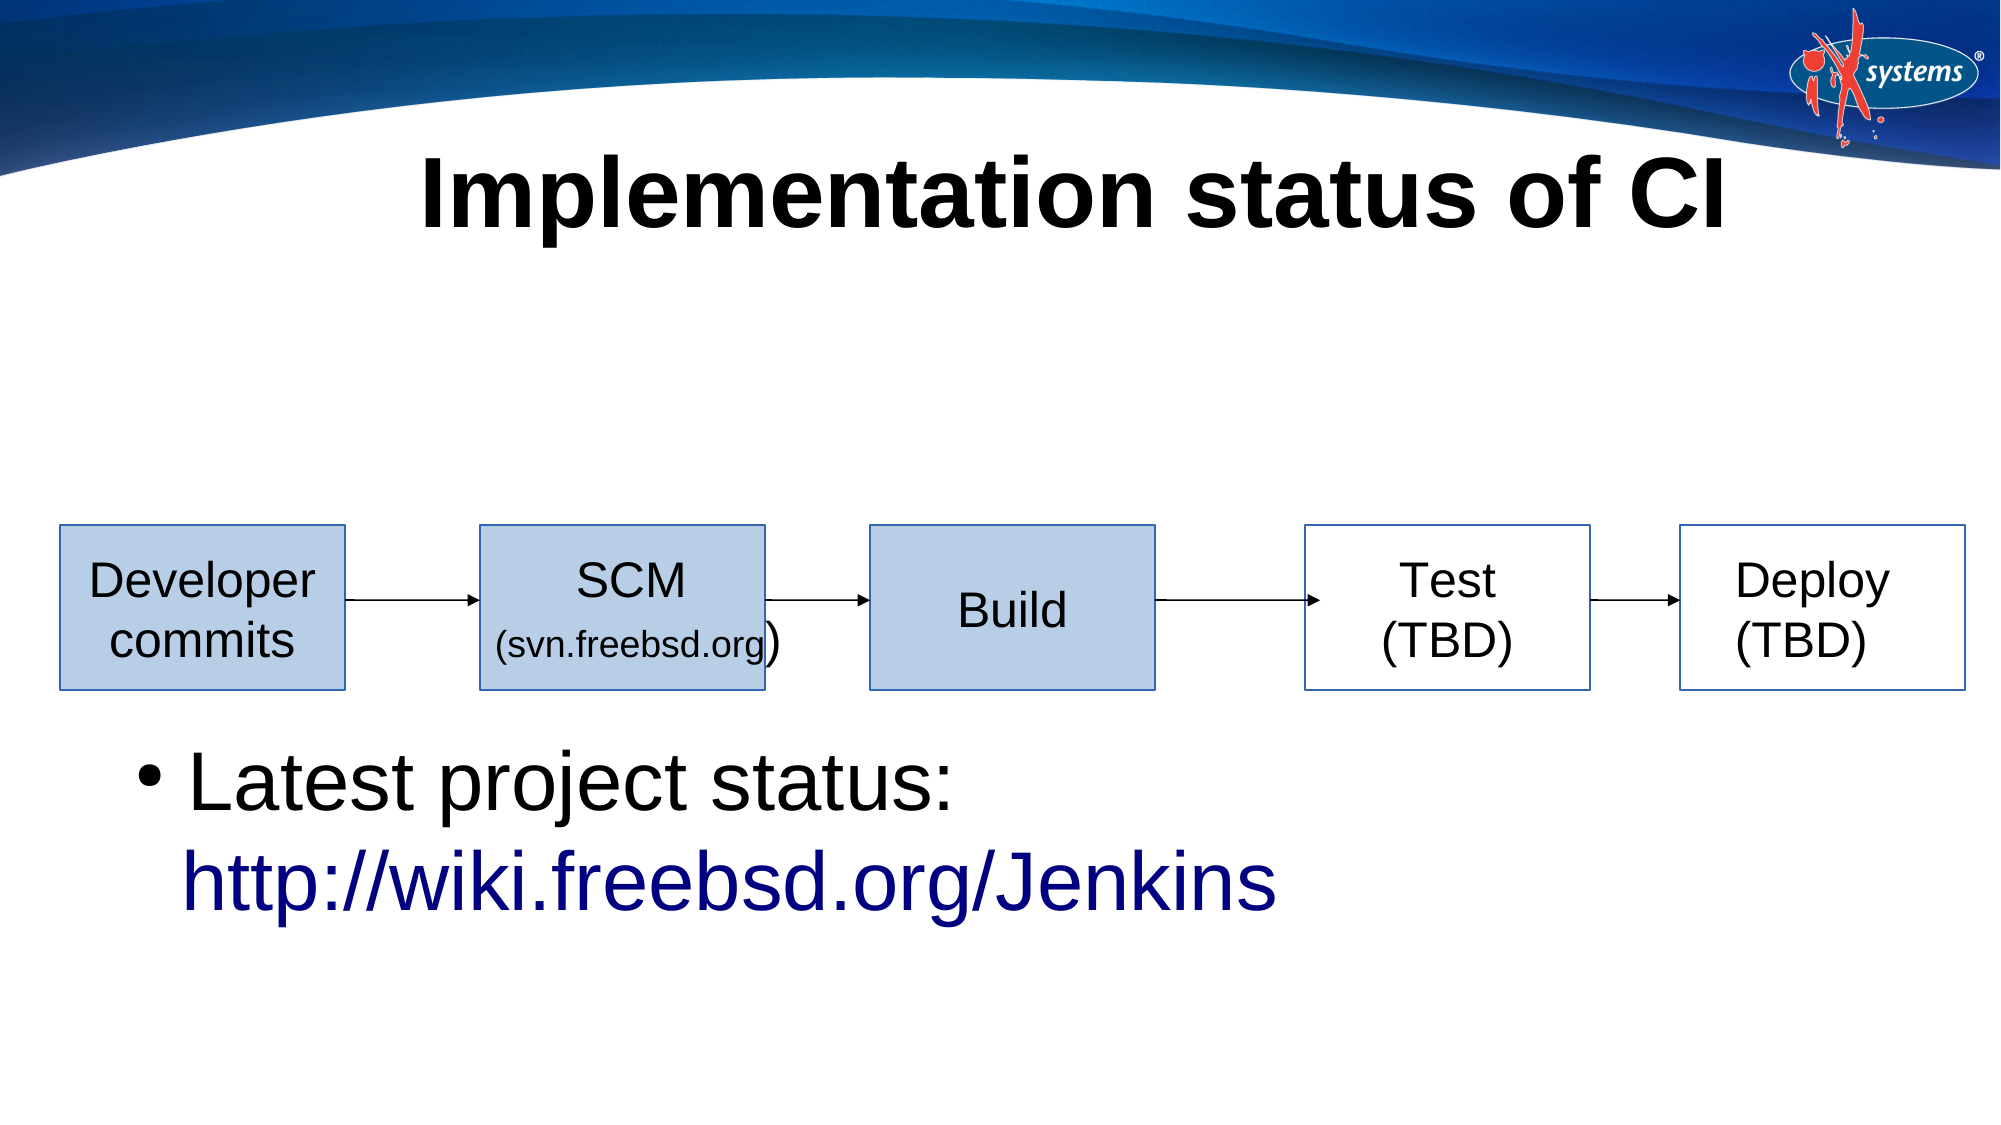

Implementation status of CI
Developer
commits
SCM
(svn.freebsd.org)
Build
Test
(TBD)
Deploy
(TBD)
 Latest project status:
 http://wiki.freebsd.org/Jenkins